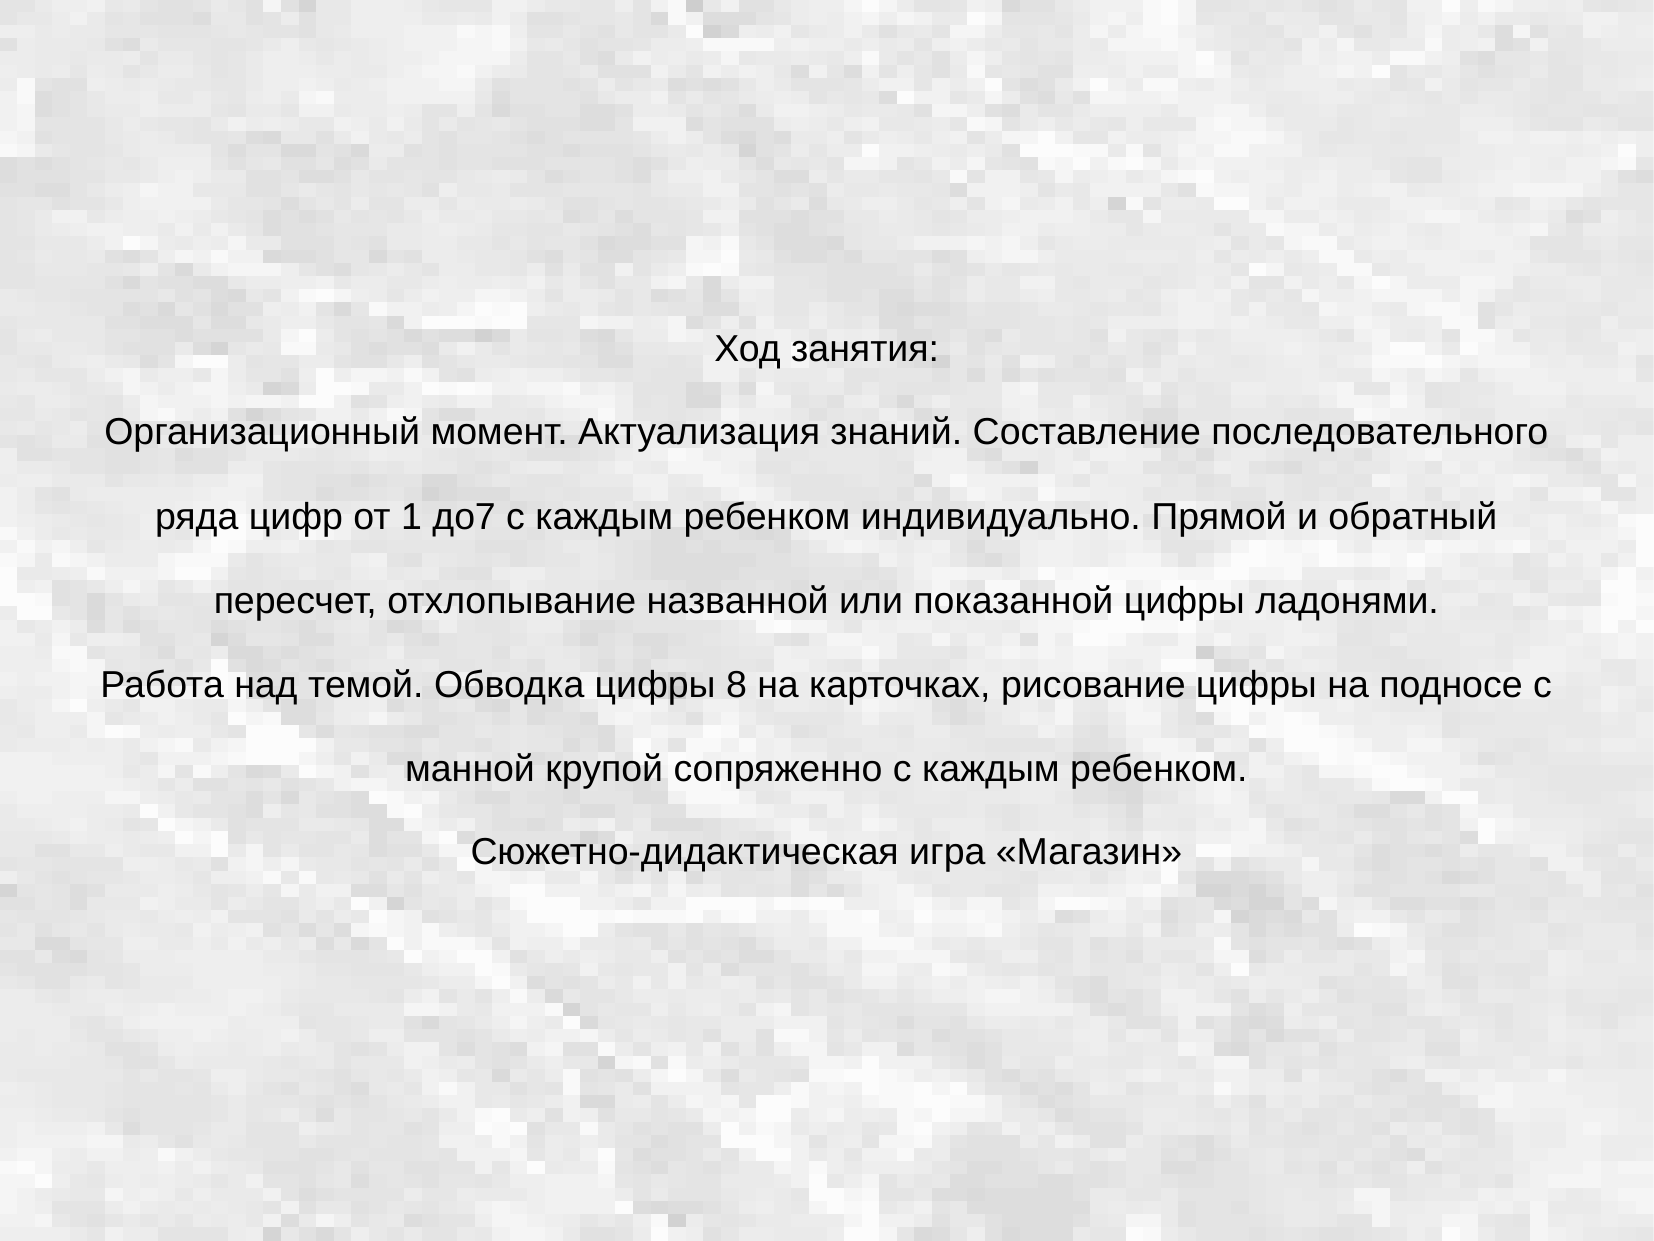

# Ход занятия:
Организационный момент. Актуализация знаний. Составление последовательного ряда цифр от 1 до7 с каждым ребенком индивидуально. Прямой и обратный пересчет, отхлопывание названной или показанной цифры ладонями.
Работа над темой. Обводка цифры 8 на карточках, рисование цифры на подносе с манной крупой сопряженно с каждым ребенком.
Сюжетно-дидактическая игра «Магазин»